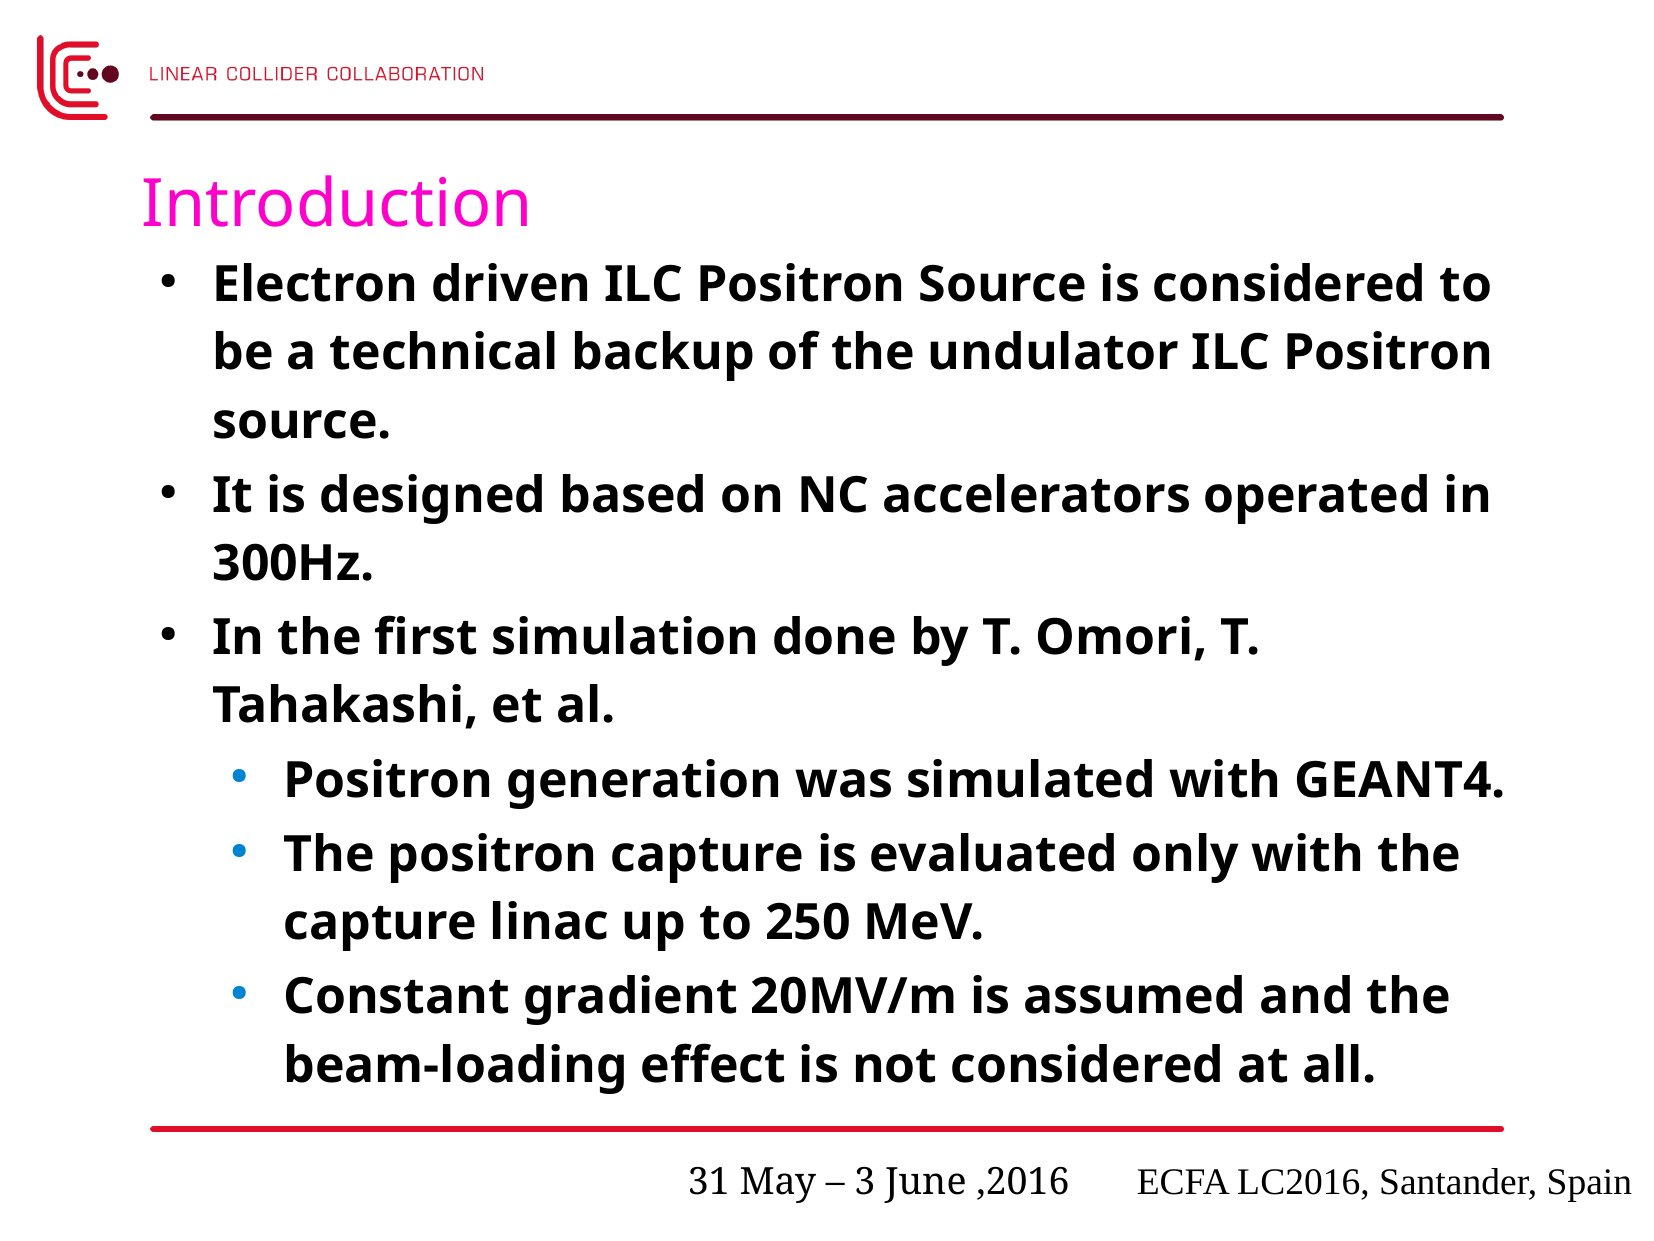

# Introduction
Electron driven ILC Positron Source is considered to be a technical backup of the undulator ILC Positron source.
It is designed based on NC accelerators operated in 300Hz.
In the first simulation done by T. Omori, T. Tahakashi, et al.
Positron generation was simulated with GEANT4.
The positron capture is evaluated only with the capture linac up to 250 MeV.
Constant gradient 20MV/m is assumed and the beam-loading effect is not considered at all.